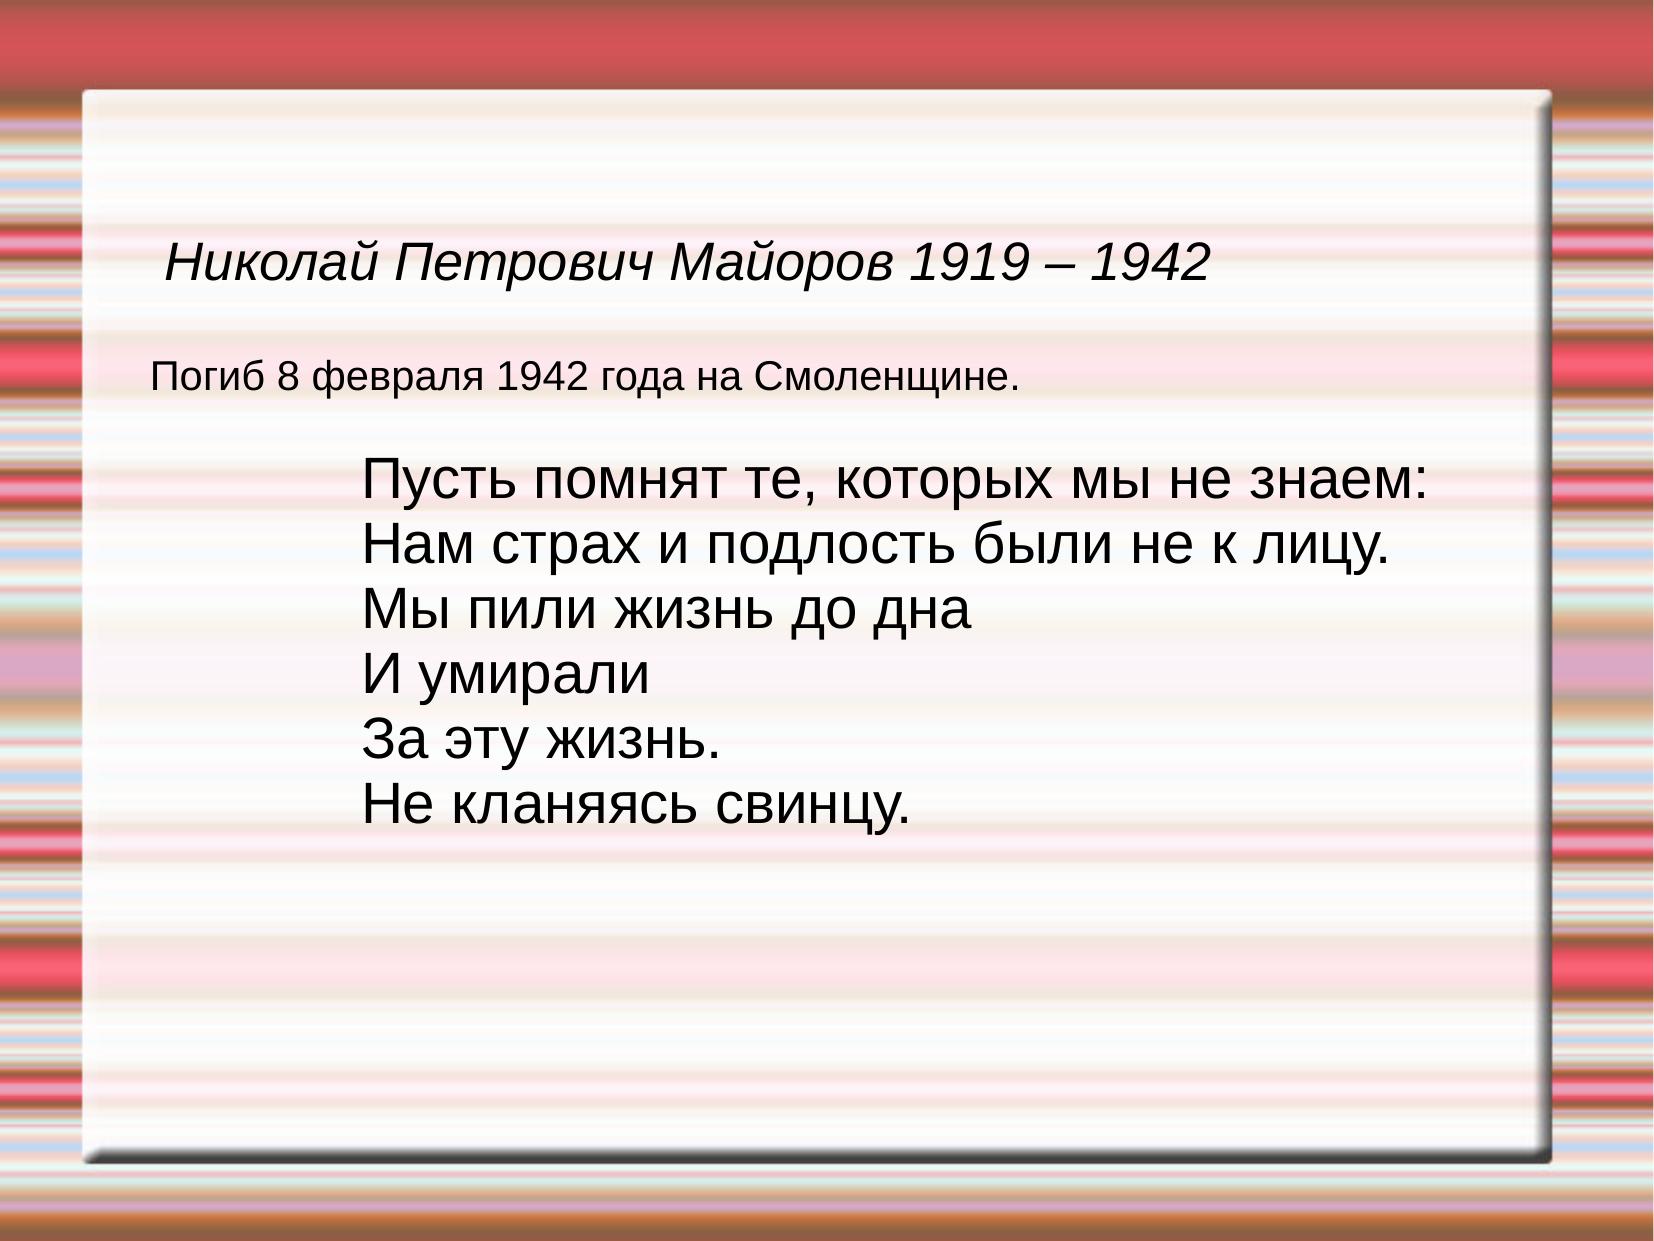

#
 Николай Петрович Майоров 1919 – 1942
Погиб 8 февраля 1942 года на Смоленщине.
 Пусть помнят те, которых мы не знаем:
 Нам страх и подлость были не к лицу.
 Мы пили жизнь до дна
 И умирали
 За эту жизнь.
 Не кланяясь свинцу.